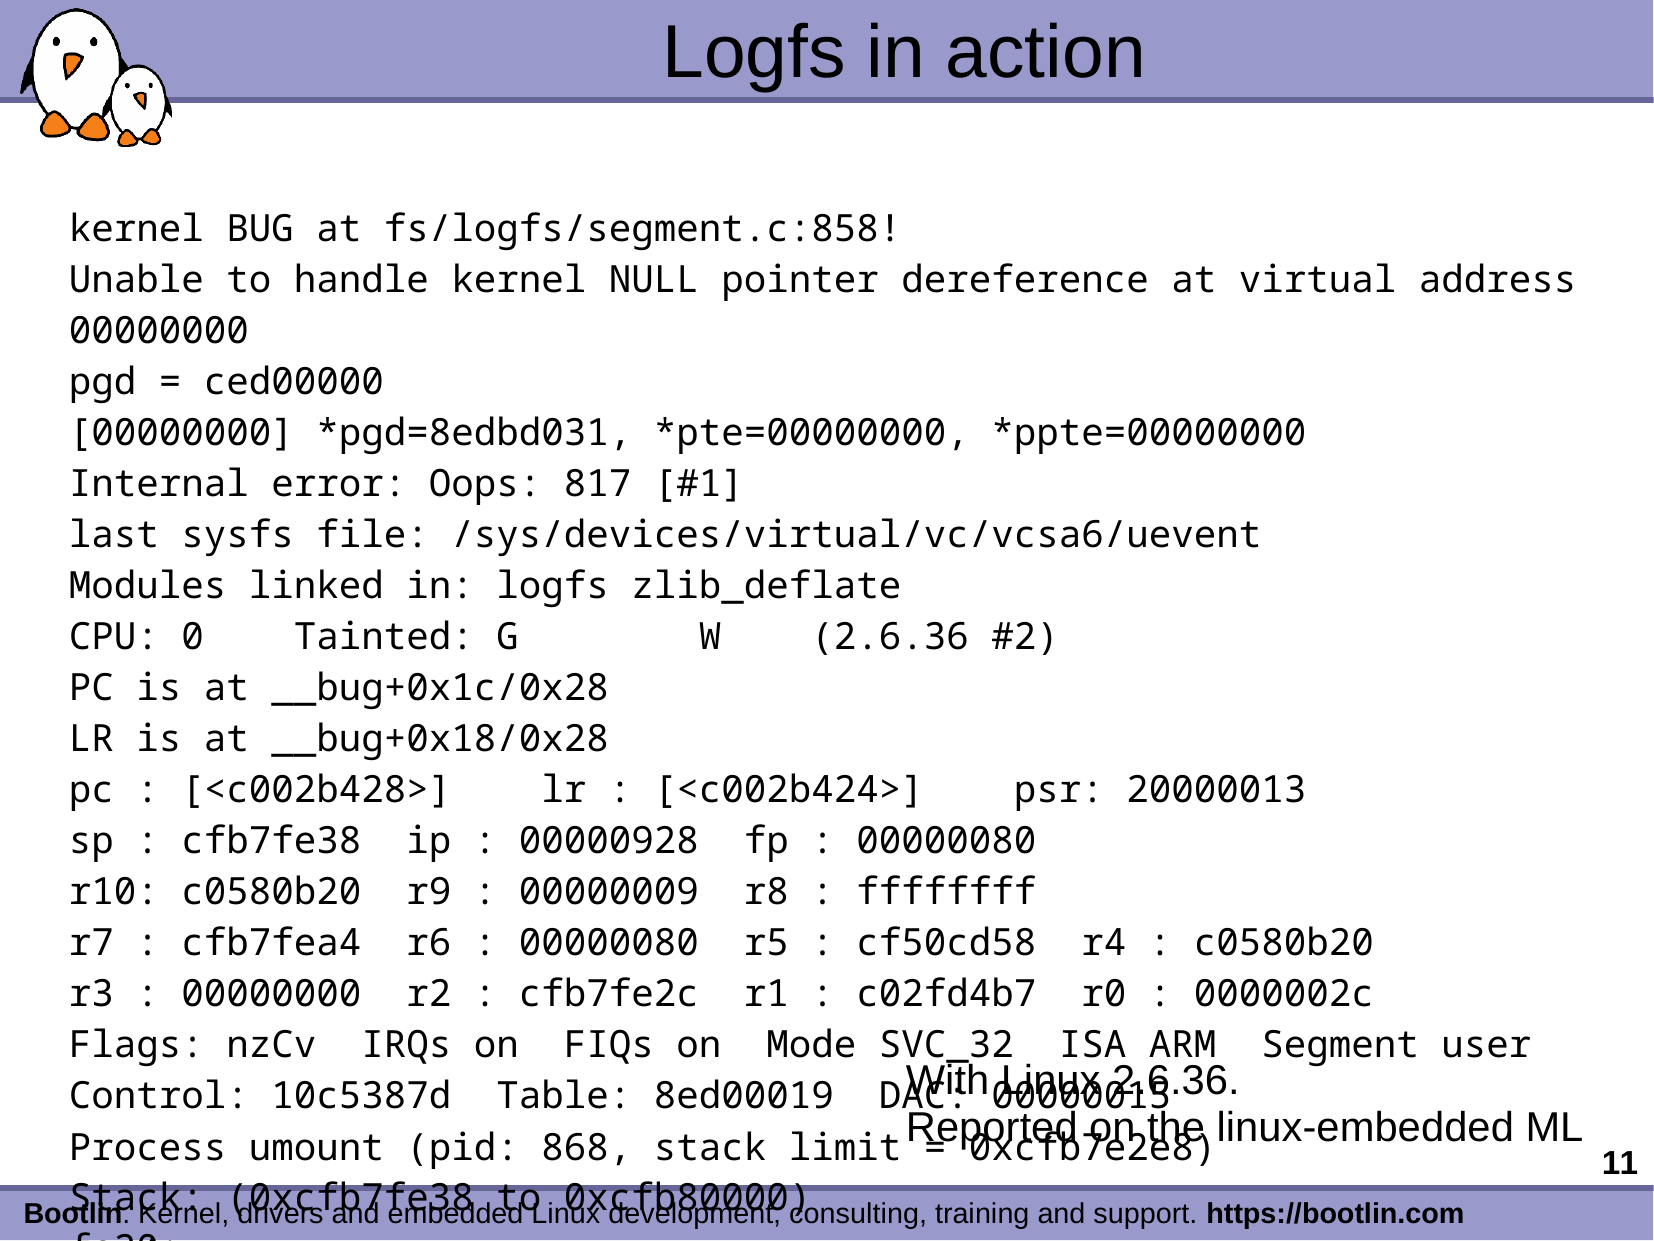

# Logfs in action
kernel BUG at fs/logfs/segment.c:858!
Unable to handle kernel NULL pointer dereference at virtual address 00000000
pgd = ced00000
[00000000] *pgd=8edbd031, *pte=00000000, *ppte=00000000
Internal error: Oops: 817 [#1]
last sysfs file: /sys/devices/virtual/vc/vcsa6/uevent
Modules linked in: logfs zlib_deflate
CPU: 0 Tainted: G W (2.6.36 #2)
PC is at __bug+0x1c/0x28
LR is at __bug+0x18/0x28
pc : [<c002b428>] lr : [<c002b424>] psr: 20000013
sp : cfb7fe38 ip : 00000928 fp : 00000080
r10: c0580b20 r9 : 00000009 r8 : ffffffff
r7 : cfb7fea4 r6 : 00000080 r5 : cf50cd58 r4 : c0580b20
r3 : 00000000 r2 : cfb7fe2c r1 : c02fd4b7 r0 : 0000002c
Flags: nzCv IRQs on FIQs on Mode SVC_32 ISA ARM Segment user
Control: 10c5387d Table: 8ed00019 DAC: 00000015
Process umount (pid: 868, stack limit = 0xcfb7e2e8)
Stack: (0xcfb7fe38 to 0xcfb80000)
fe20: bf0122dc bf0122ec
With Linux 2.6.36.
Reported on the linux-embedded ML